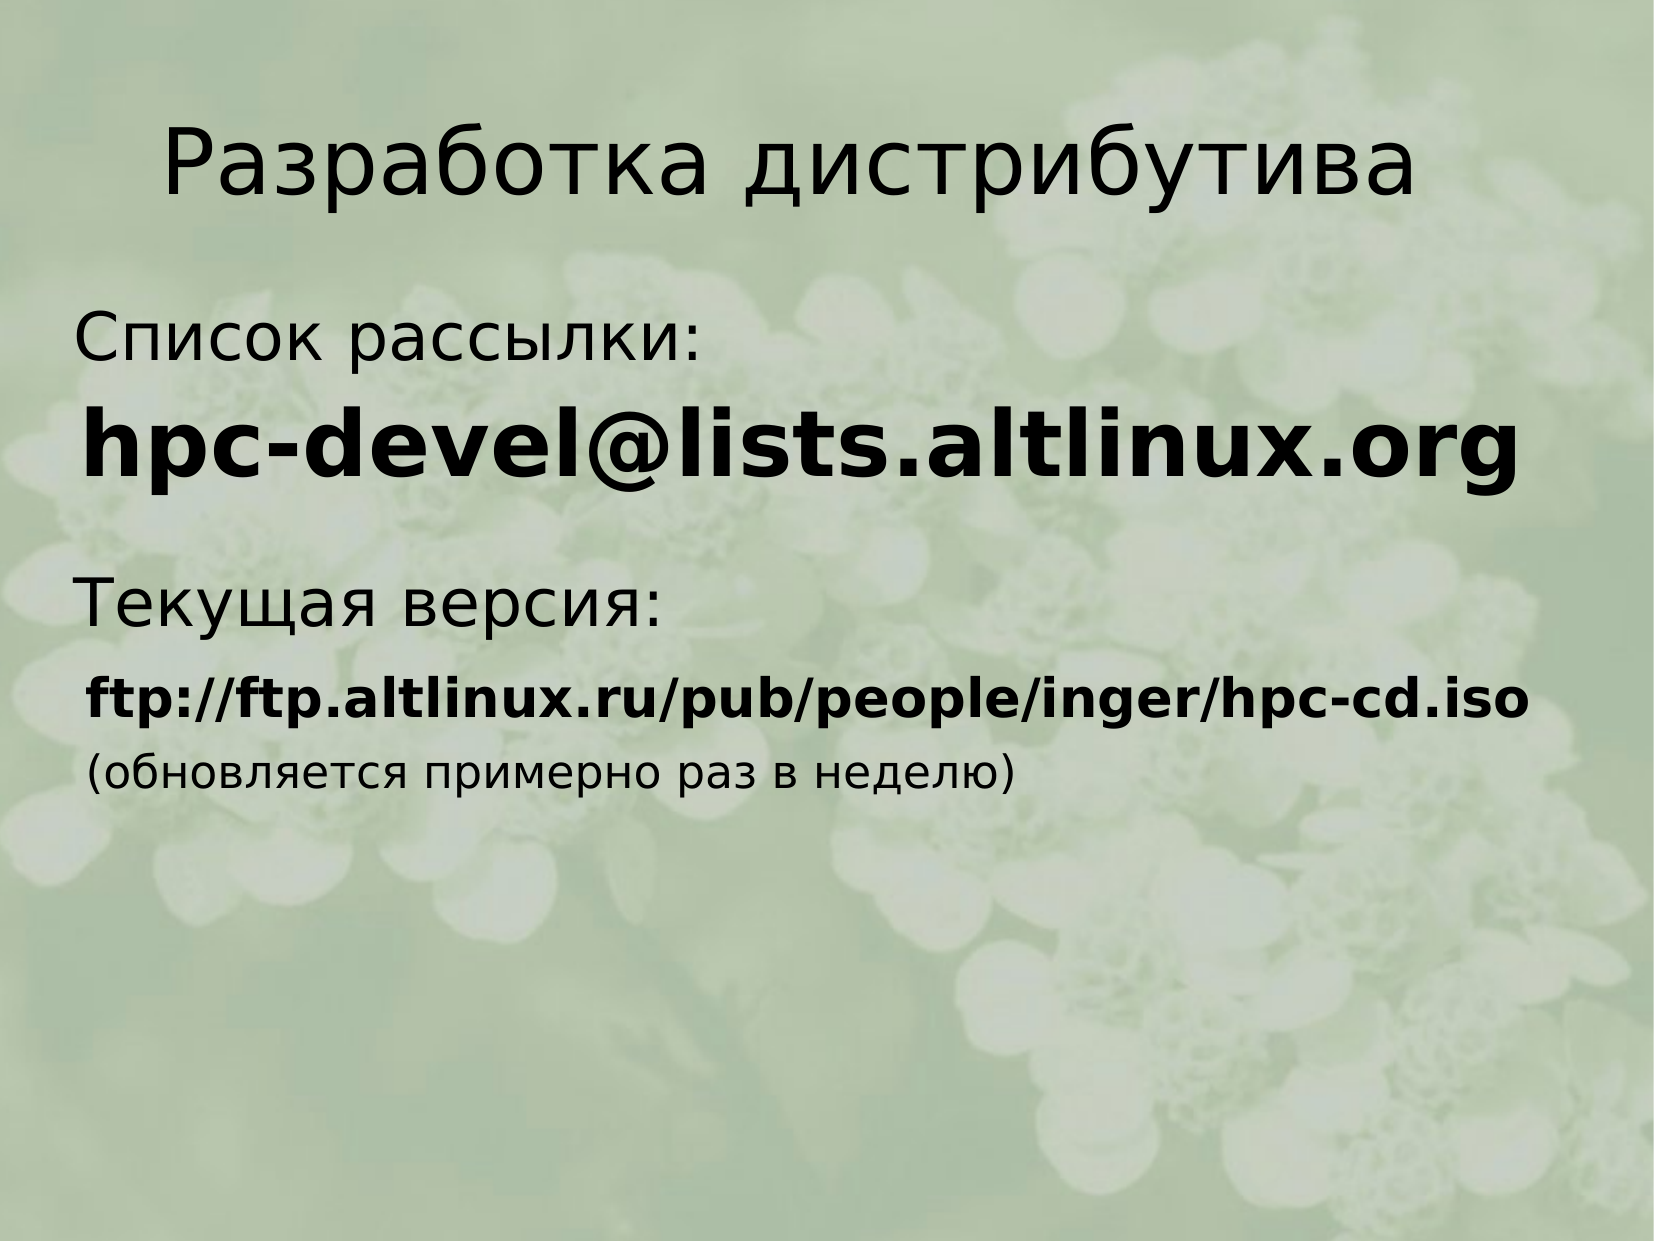

# Разработка дистрибутива
Список рассылки:
hpc-devel@lists.altlinux.org
Текущая версия:
ftp://ftp.altlinux.ru/pub/people/inger/hpc-cd.iso
(обновляется примерно раз в неделю)